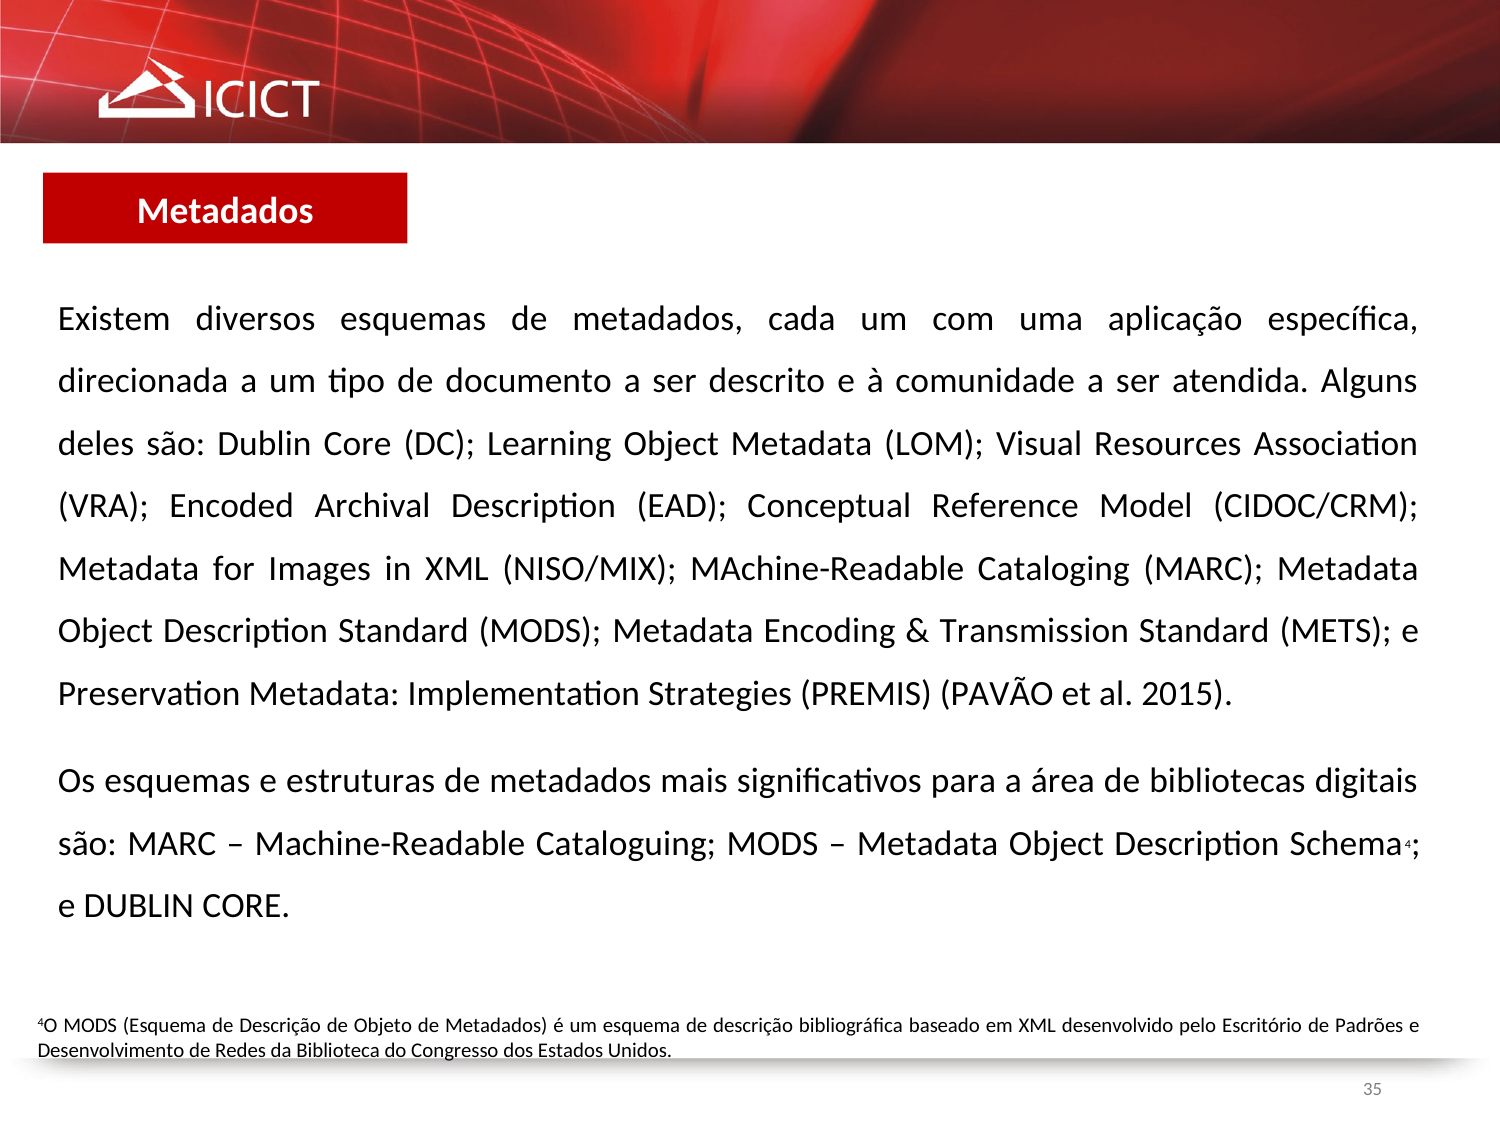

Metadados
Existem diversos esquemas de metadados, cada um com uma aplicação específica, direcionada a um tipo de documento a ser descrito e à comunidade a ser atendida. Alguns deles são: Dublin Core (DC); Learning Object Metadata (LOM); Visual Resources Association (VRA); Encoded Archival Description (EAD); Conceptual Reference Model (CIDOC/CRM); Metadata for Images in XML (NISO/MIX); MAchine-Readable Cataloging (MARC); Metadata Object Description Standard (MODS); Metadata Encoding & Transmission Standard (METS); e Preservation Metadata: Implementation Strategies (PREMIS) (PAVÃO et al. 2015).
Os esquemas e estruturas de metadados mais significativos para a área de bibliotecas digitais são: MARC – Machine-Readable Cataloguing; MODS – Metadata Object Description Schema4; e DUBLIN CORE.
4O MODS (Esquema de Descrição de Objeto de Metadados) é um esquema de descrição bibliográfica baseado em XML desenvolvido pelo Escritório de Padrões e Desenvolvimento de Redes da Biblioteca do Congresso dos Estados Unidos.